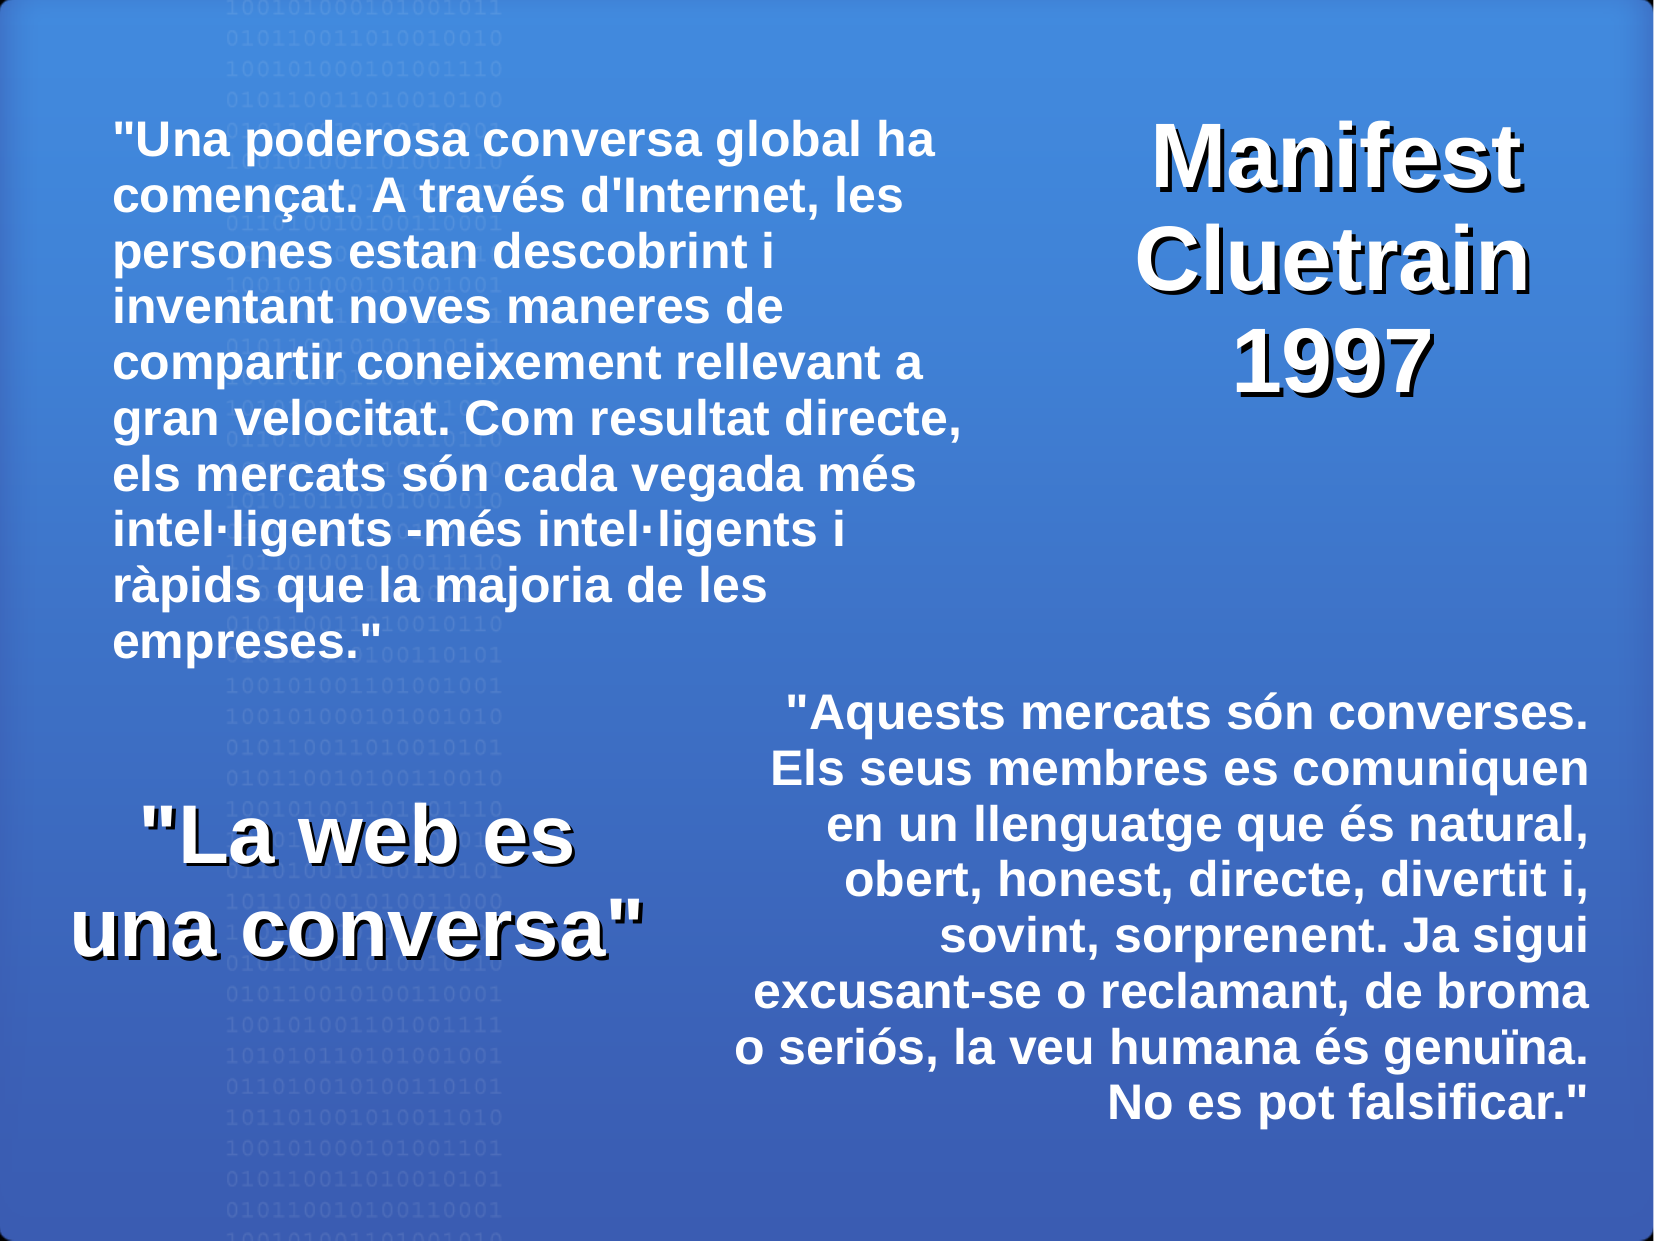

Manifest
Cluetrain 1997
"Una poderosa conversa global ha començat. A través d'Internet, les persones estan descobrint i inventant noves maneres de compartir coneixement rellevant a gran velocitat. Com resultat directe, els mercats són cada vegada més intel·ligents -més intel·ligents i ràpids que la majoria de les empreses."
"Aquests mercats són converses. Els seus membres es comuniquen en un llenguatge que és natural, obert, honest, directe, divertit i, sovint, sorprenent. Ja sigui excusant-se o reclamant, de broma o seriós, la veu humana és genuïna. No es pot falsificar."
# "La web es una conversa"